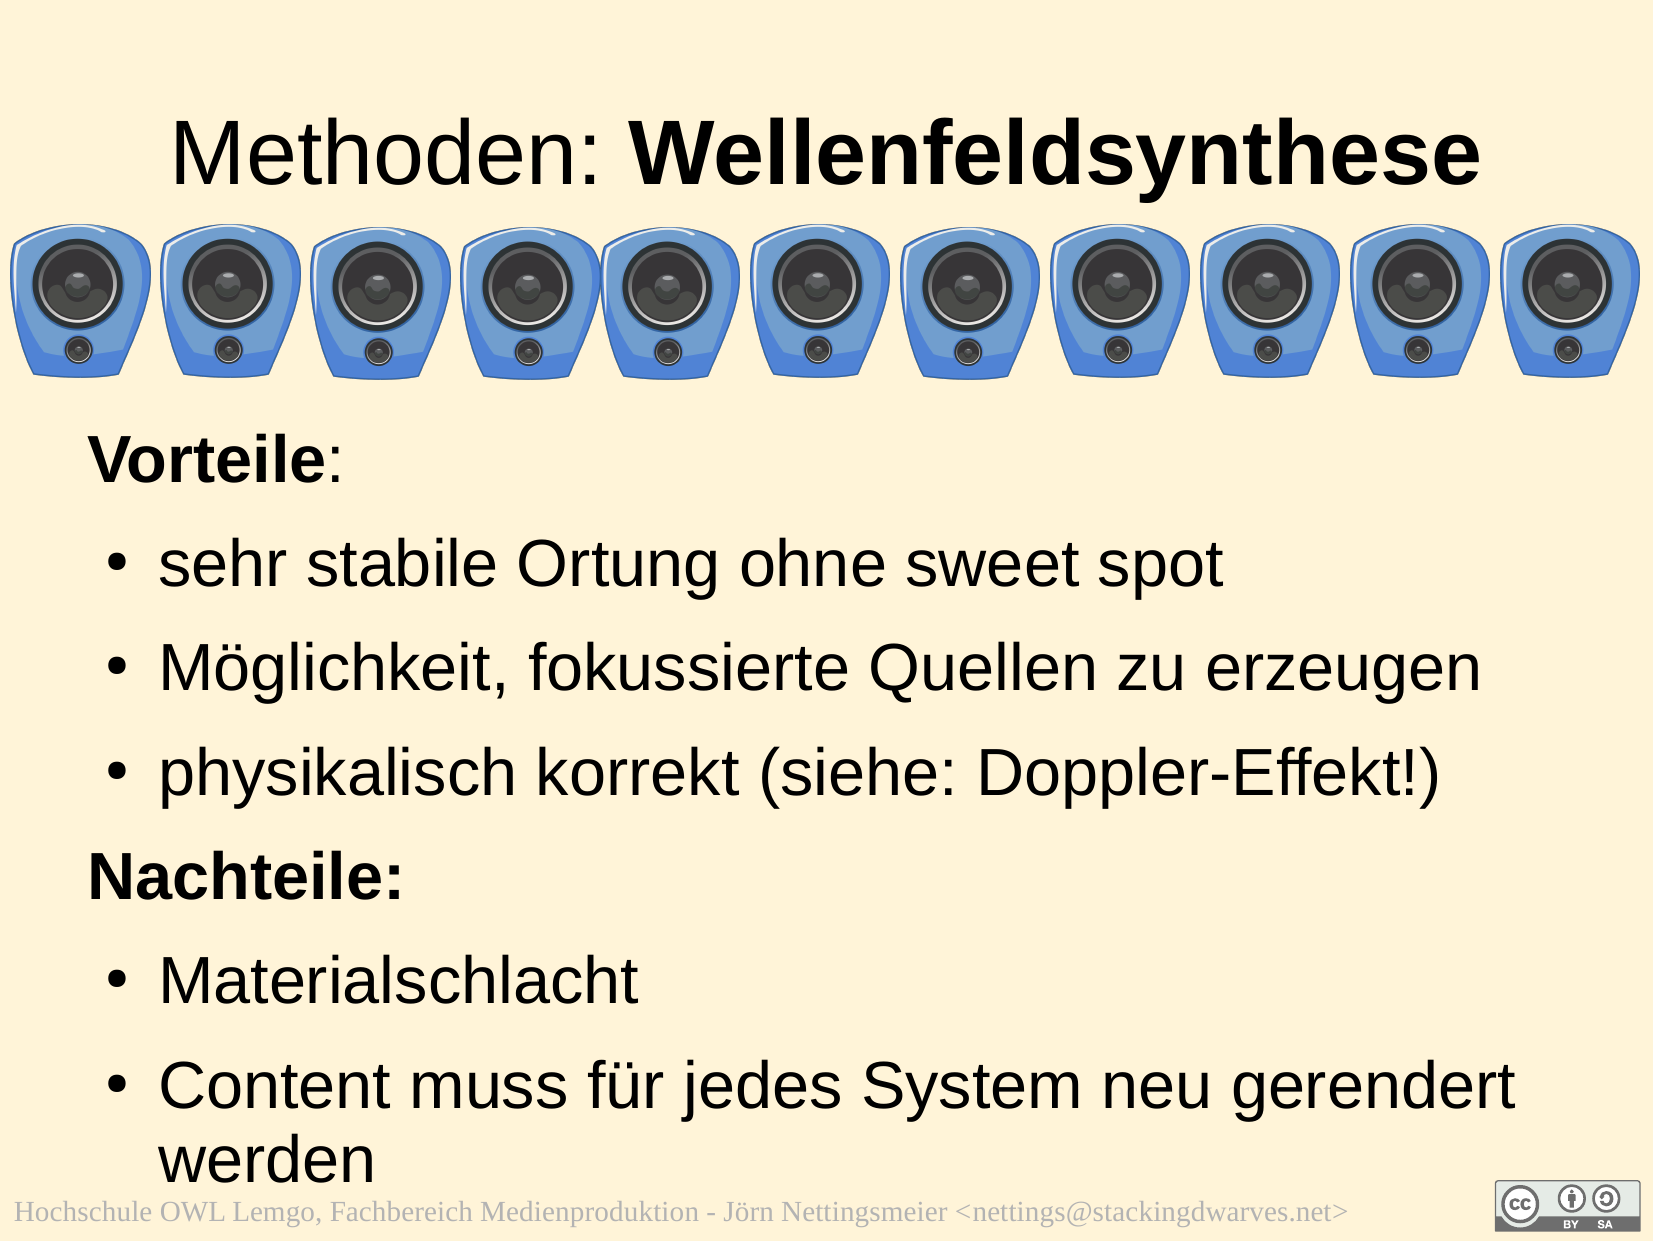

# Methoden: Wellenfeldsynthese
Vorteile:
sehr stabile Ortung ohne sweet spot
Möglichkeit, fokussierte Quellen zu erzeugen
physikalisch korrekt (siehe: Doppler-Effekt!)
Nachteile:
Materialschlacht
Content muss für jedes System neu gerendert werden